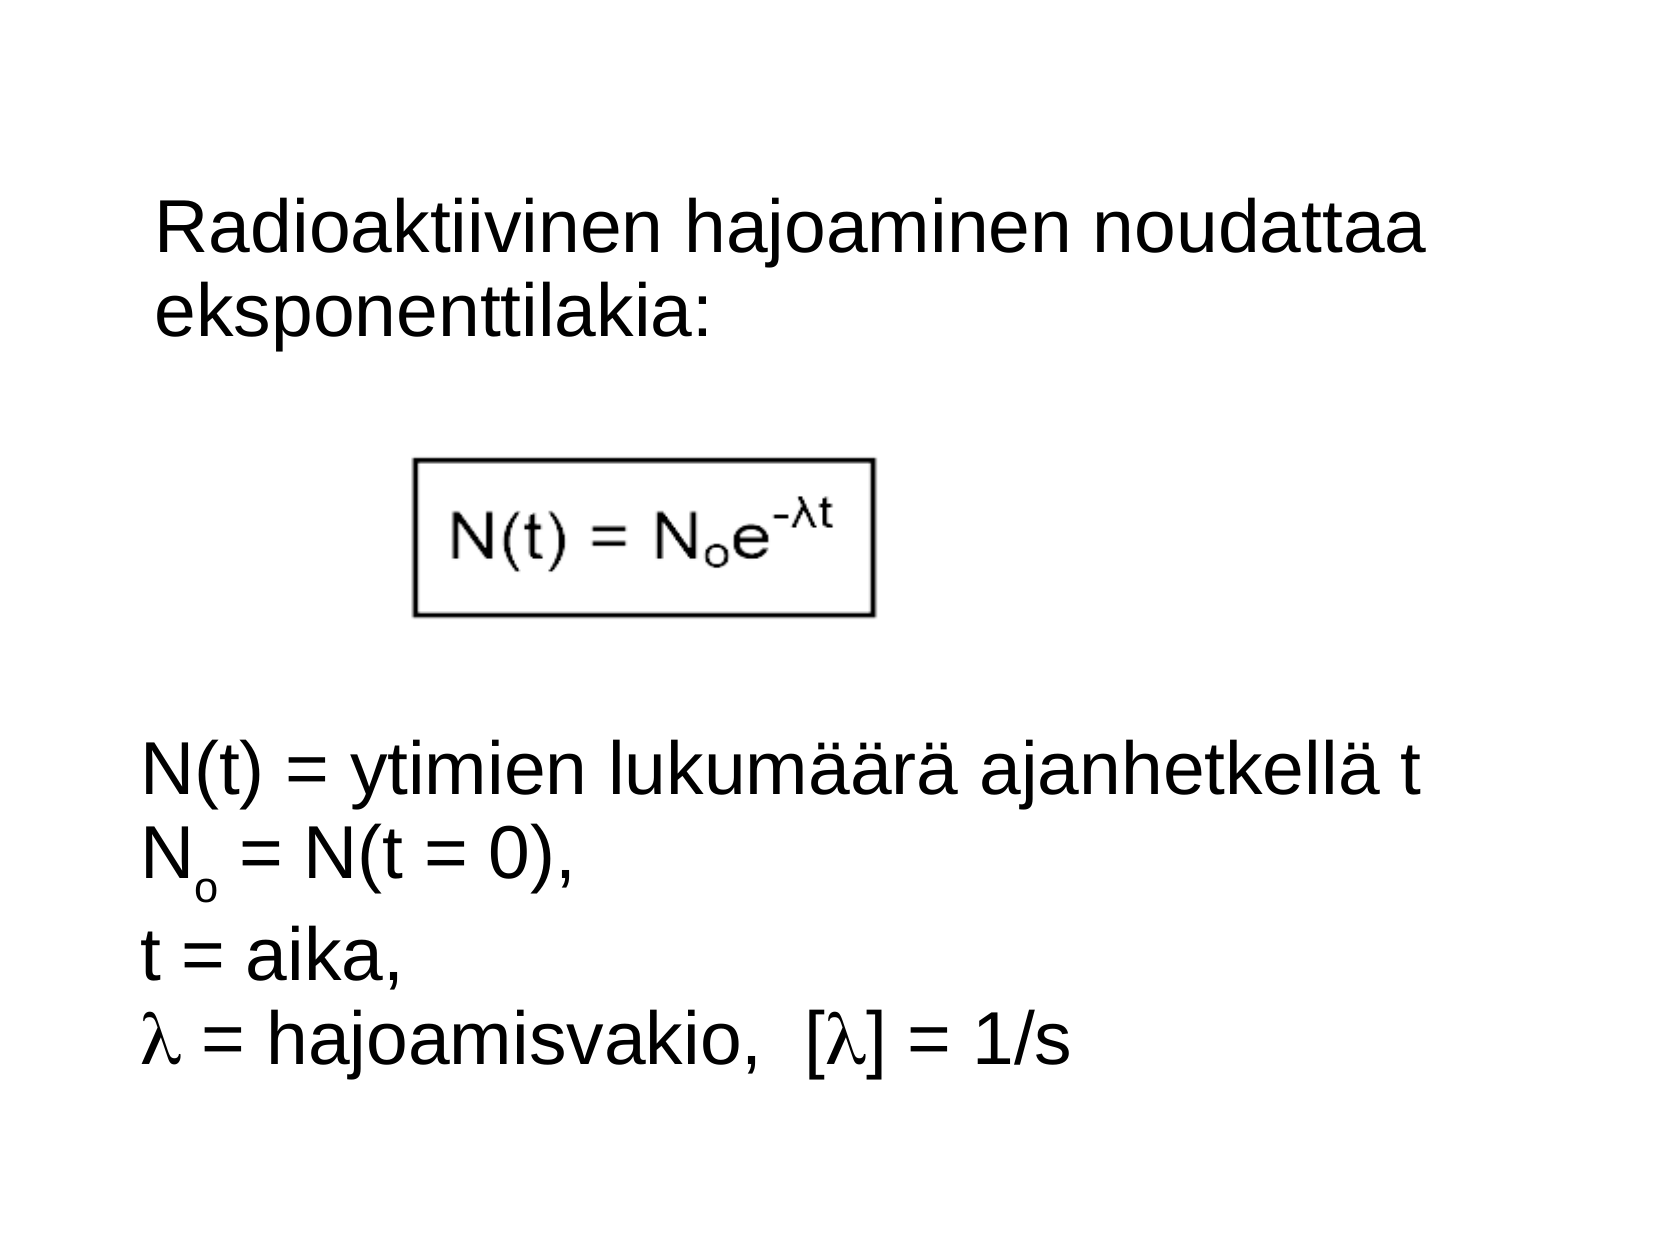

Radioaktiivinen hajoaminen noudattaa eksponenttilakia:
N(t) = ytimien lukumäärä ajanhetkellä t
No = N(t = 0),
t = aika,
l = hajoamisvakio, [l] = 1/s